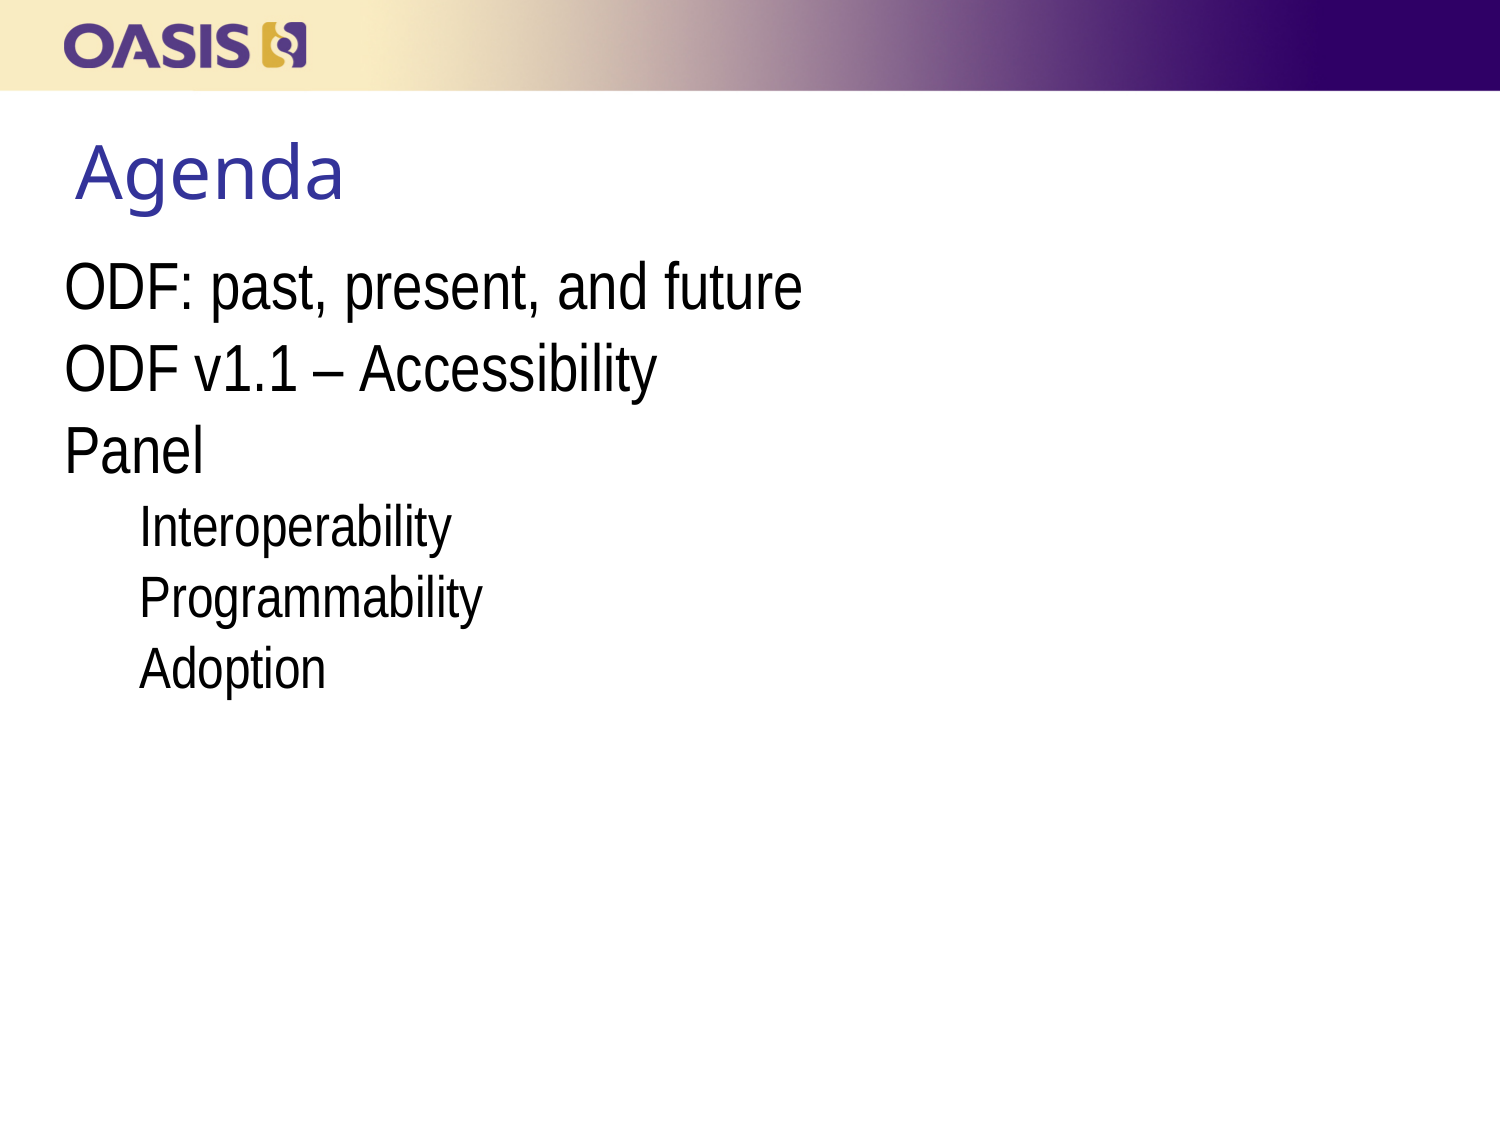

# Agenda
ODF: past, present, and future
ODF v1.1 – Accessibility
Panel
Interoperability
Programmability
Adoption